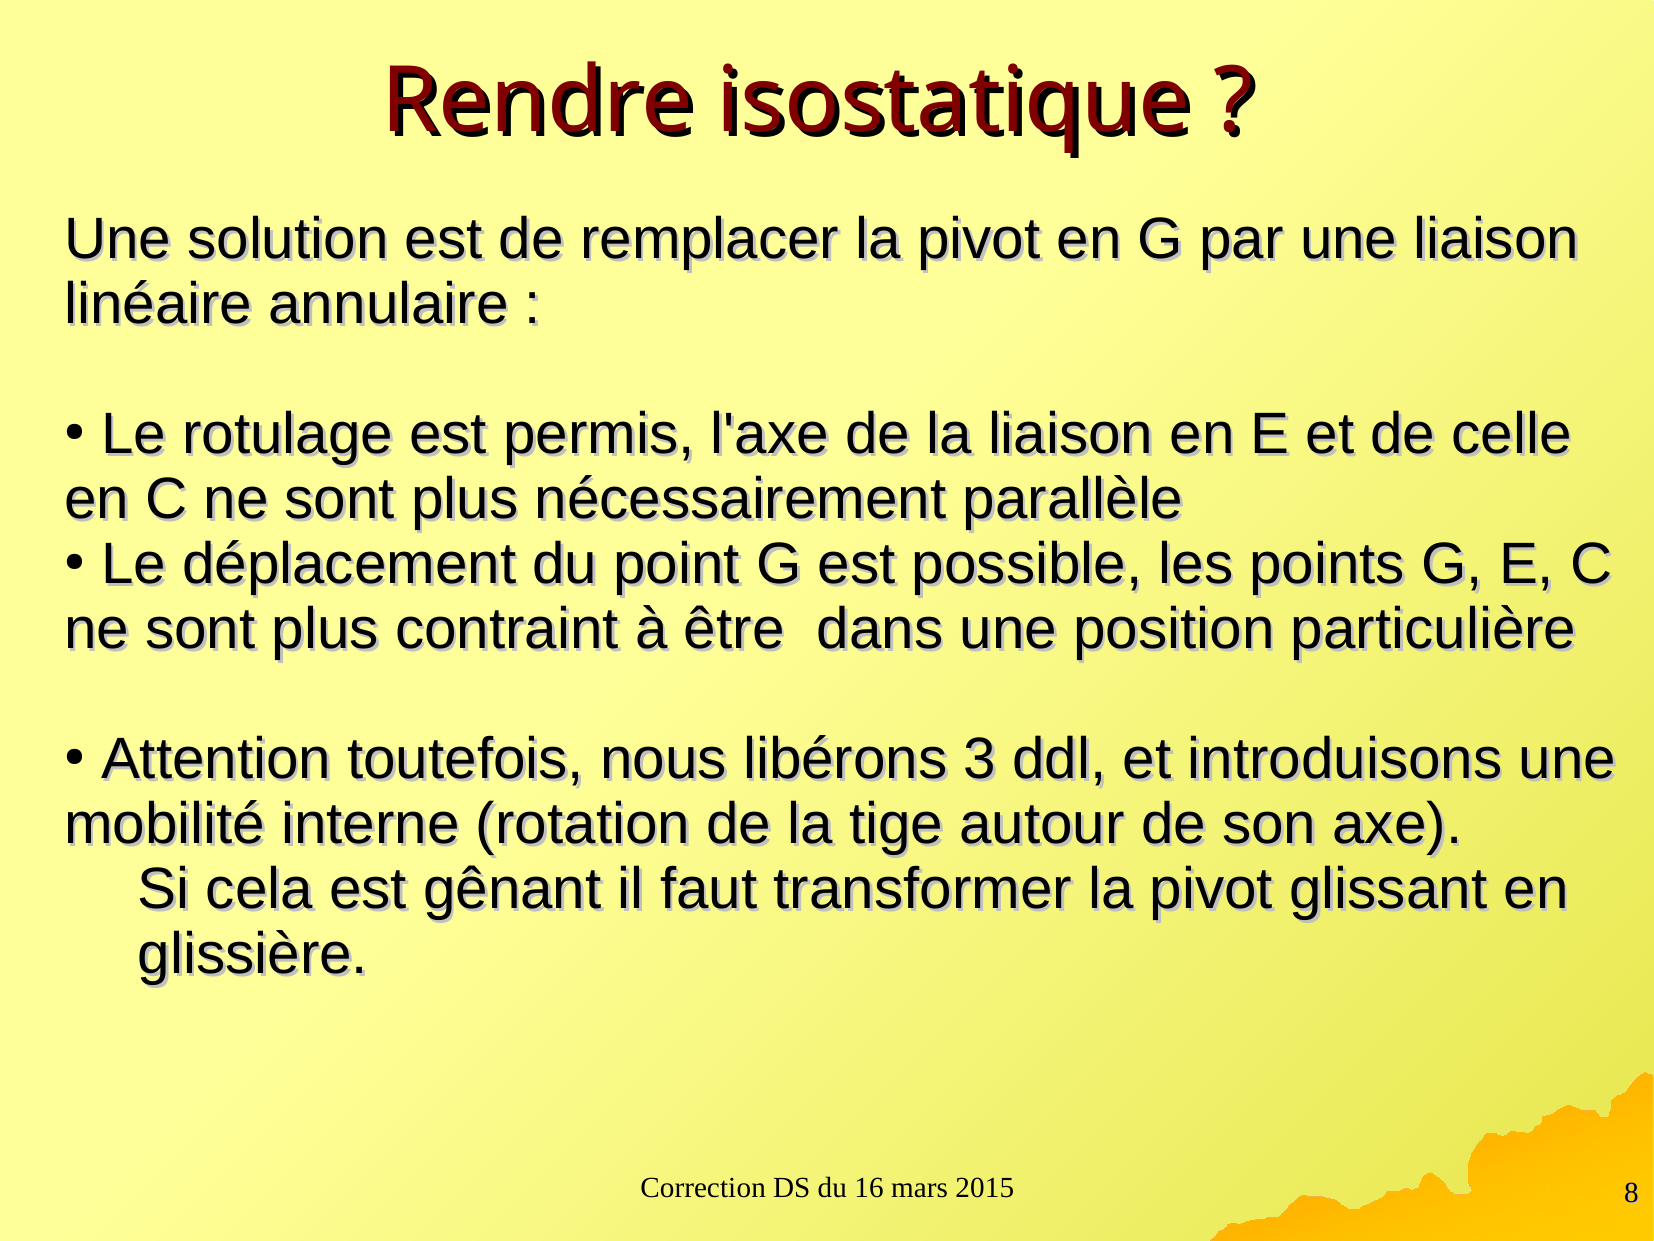

# Rendre isostatique ?
Une solution est de remplacer la pivot en G par une liaison
linéaire annulaire :
 Le rotulage est permis, l'axe de la liaison en E et de celle
en C ne sont plus nécessairement parallèle
 Le déplacement du point G est possible, les points G, E, C
ne sont plus contraint à être dans une position particulière
 Attention toutefois, nous libérons 3 ddl, et introduisons une
mobilité interne (rotation de la tige autour de son axe).
	Si cela est gênant il faut transformer la pivot glissant en
	glissière.
Correction DS du 16 mars 2015